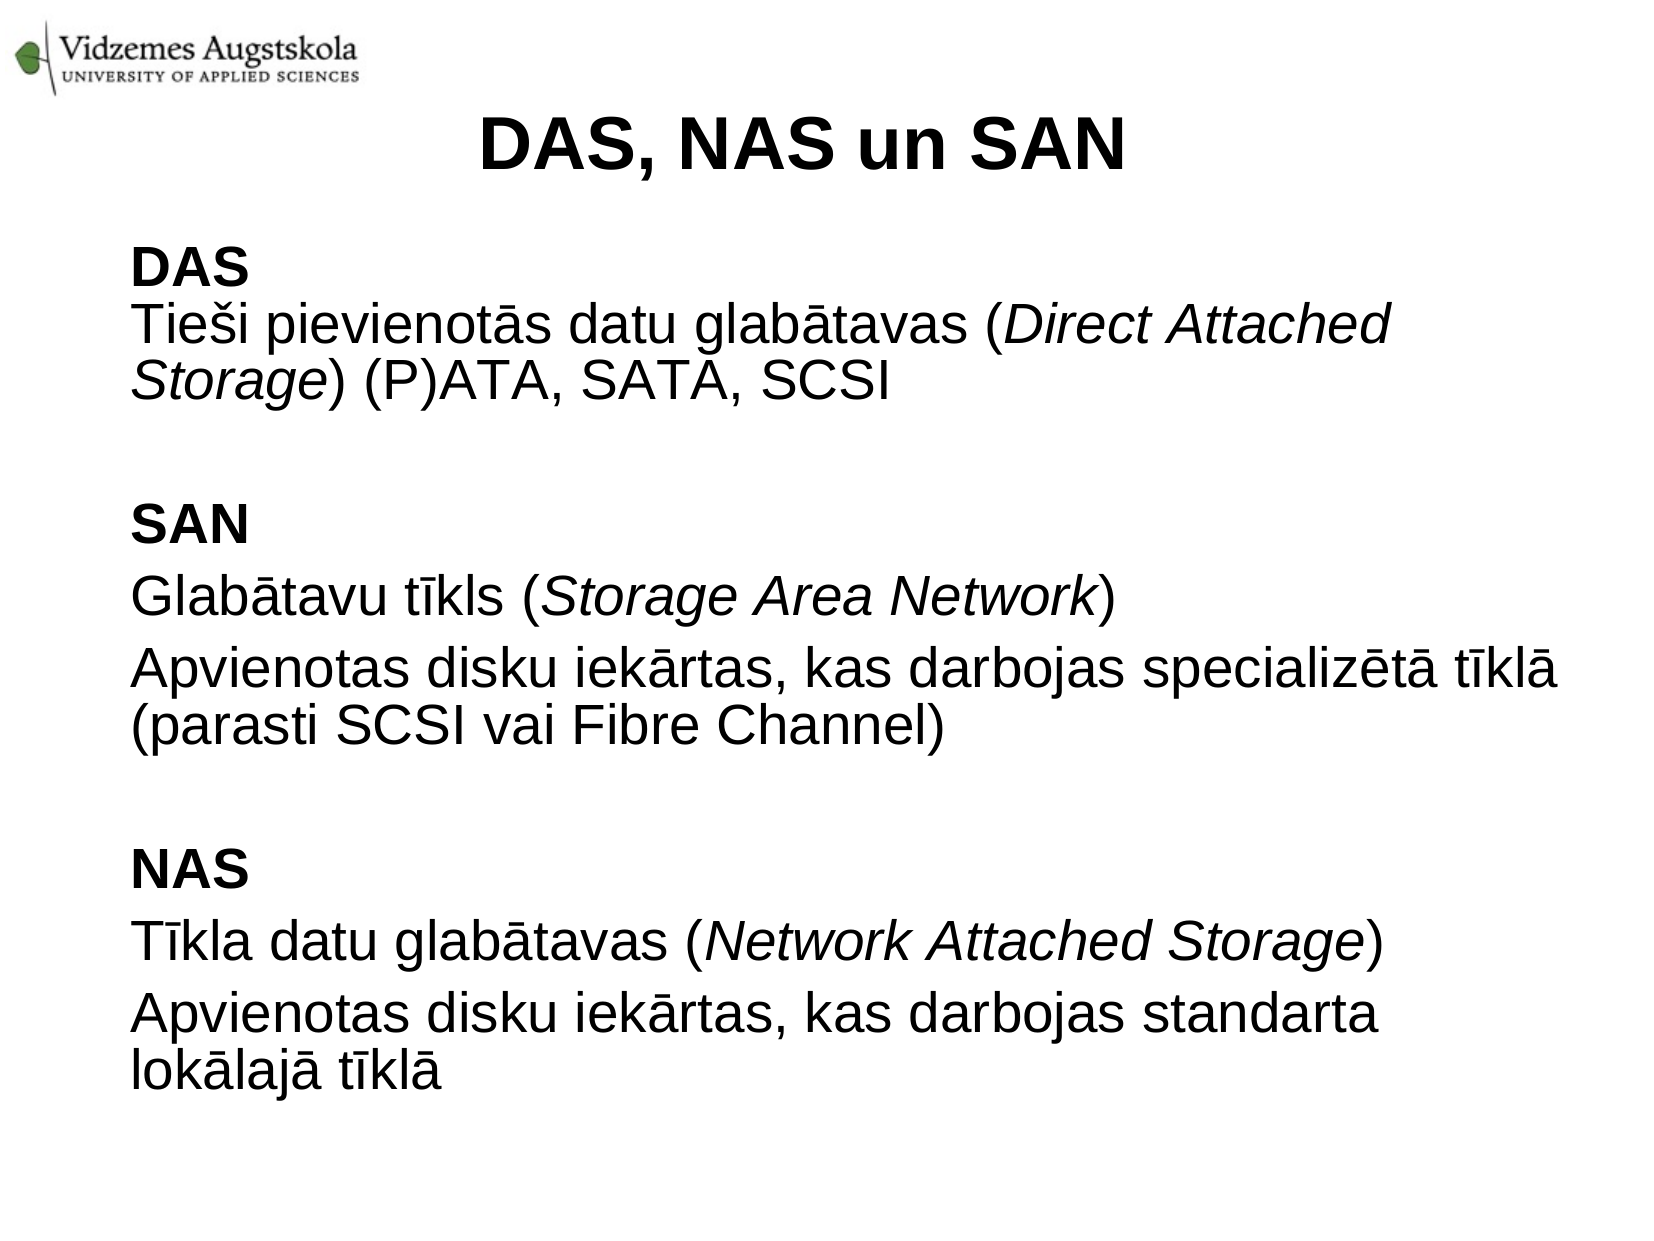

# DAS, NAS un SAN
DAS
Tieši pievienotās datu glabātavas (Direct Attached Storage) (P)ATA, SATA, SCSI
SAN
Glabātavu tīkls (Storage Area Network)
Apvienotas disku iekārtas, kas darbojas specializētā tīklā (parasti SCSI vai Fibre Channel)
NAS
Tīkla datu glabātavas (Network Attached Storage)
Apvienotas disku iekārtas, kas darbojas standarta lokālajā tīklā